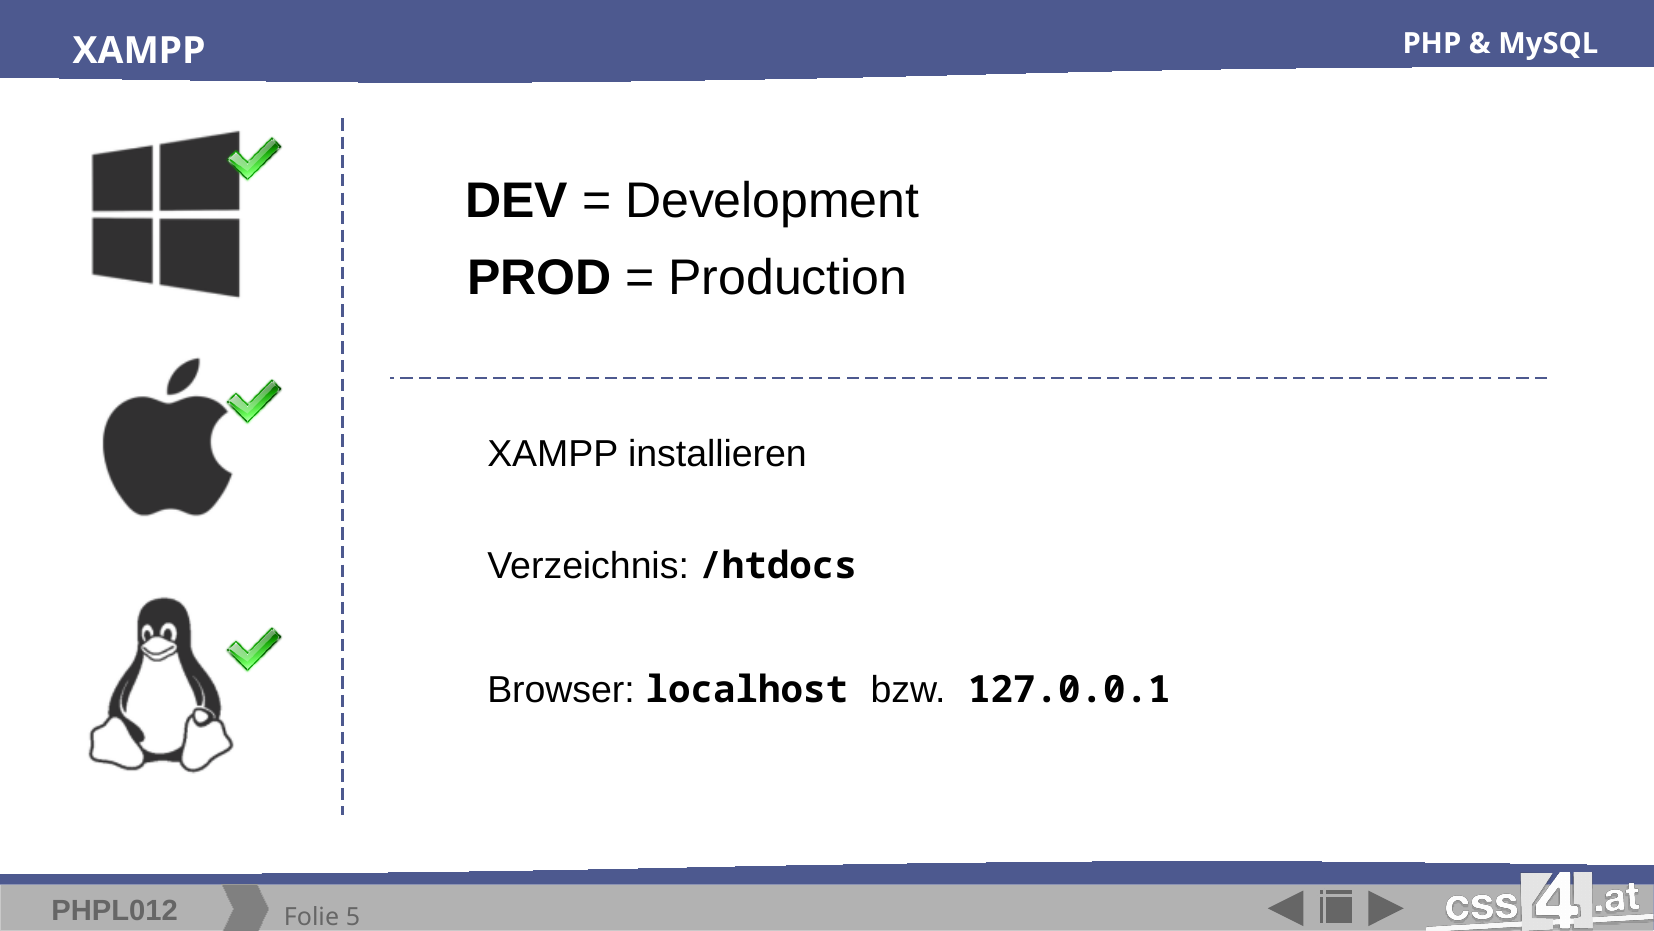

PHP & MySQL
XAMPP
DEV = Development
PROD = Production
XAMPP installieren
Verzeichnis: /htdocs
Browser: localhost bzw. 127.0.0.1
PHPL012
Folie